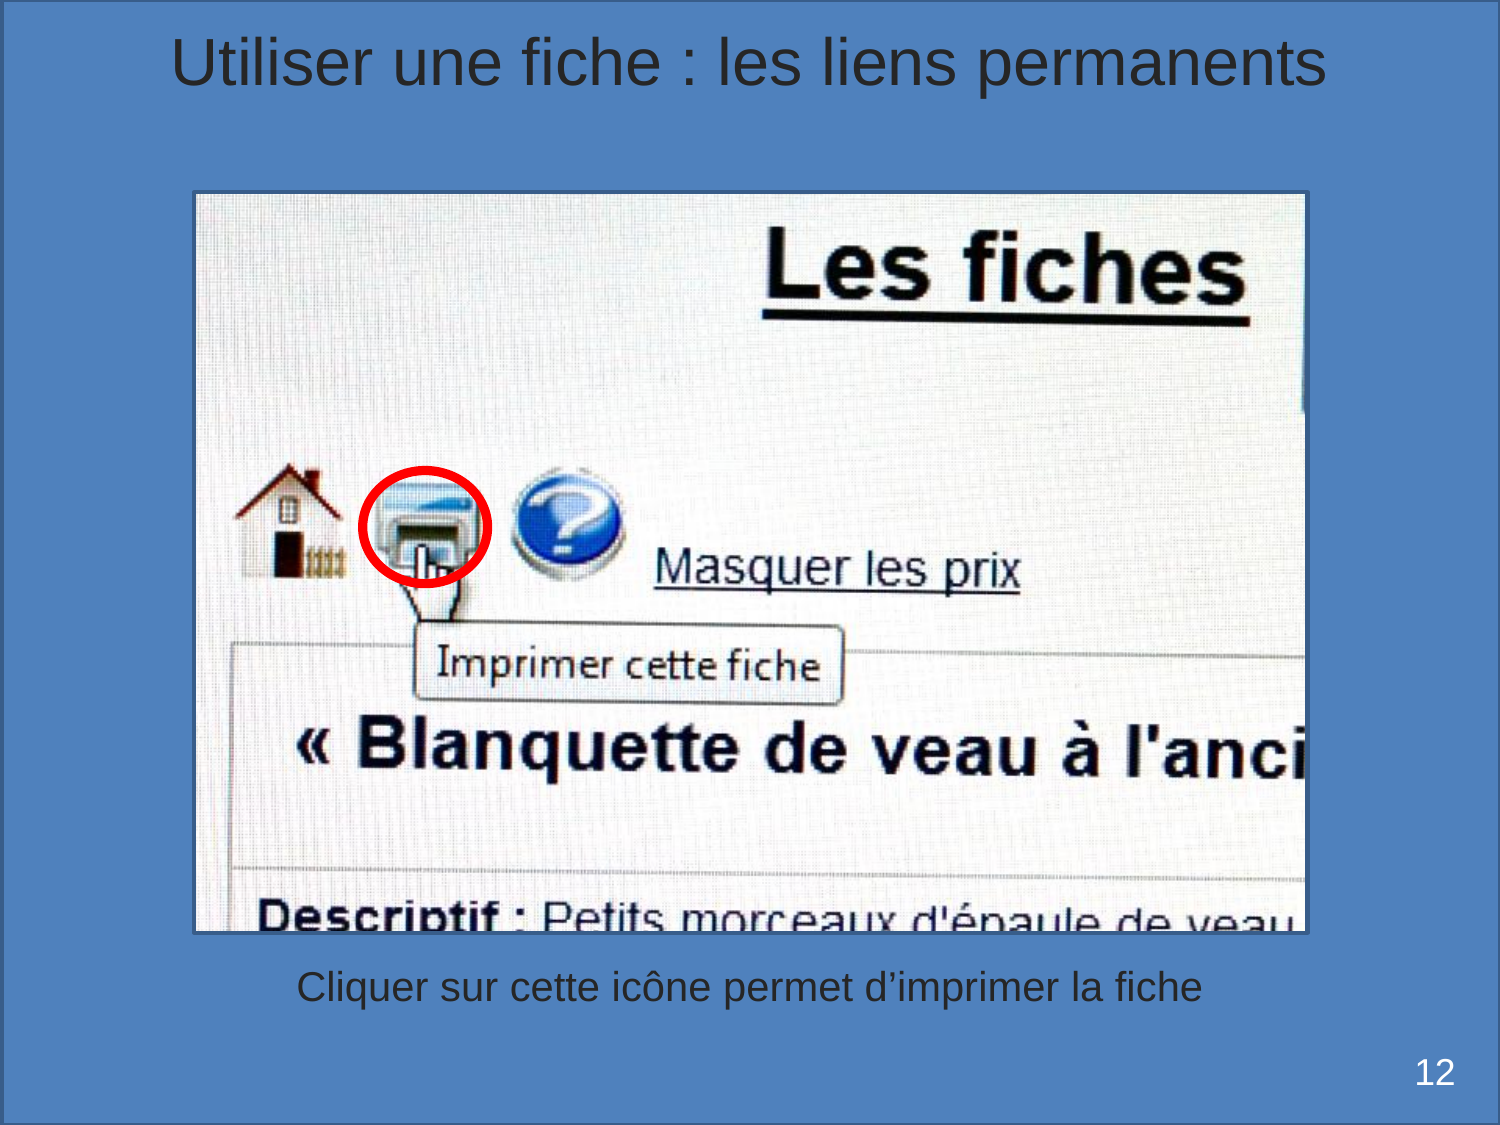

Utiliser une fiche : les liens permanents
# Cliquer sur cette icône permet d’imprimer la fiche